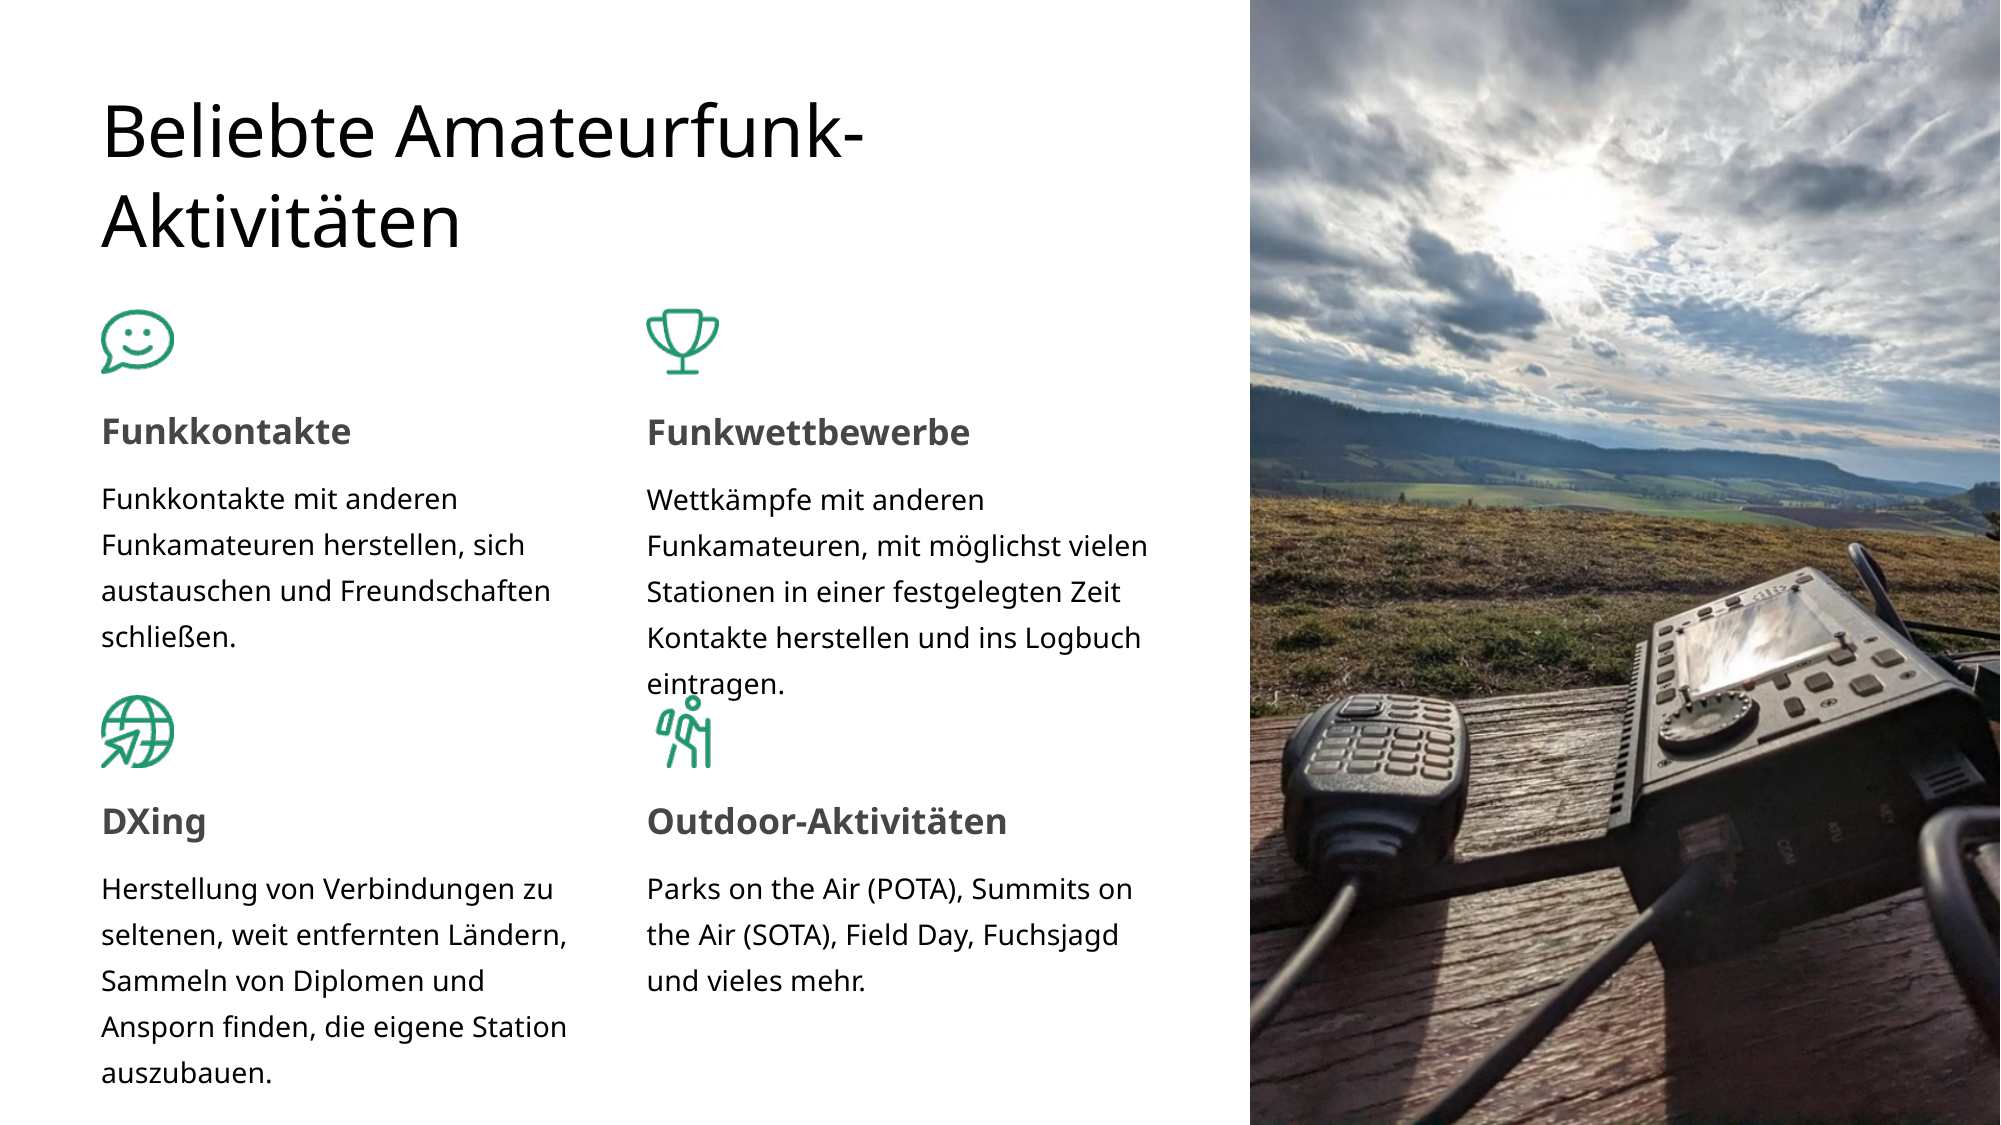

Beliebte Amateurfunk-Aktivitäten
Funkkontakte
Funkwettbewerbe
Funkkontakte mit anderen Funkamateuren herstellen, sich austauschen und Freundschaften schließen.
Wettkämpfe mit anderen Funkamateuren, mit möglichst vielen Stationen in einer festgelegten Zeit Kontakte herstellen und ins Logbuch eintragen.
DXing
Outdoor-Aktivitäten
Herstellung von Verbindungen zu seltenen, weit entfernten Ländern, Sammeln von Diplomen und Ansporn finden, die eigene Station auszubauen.
Parks on the Air (POTA), Summits on the Air (SOTA), Field Day, Fuchsjagd und vieles mehr.